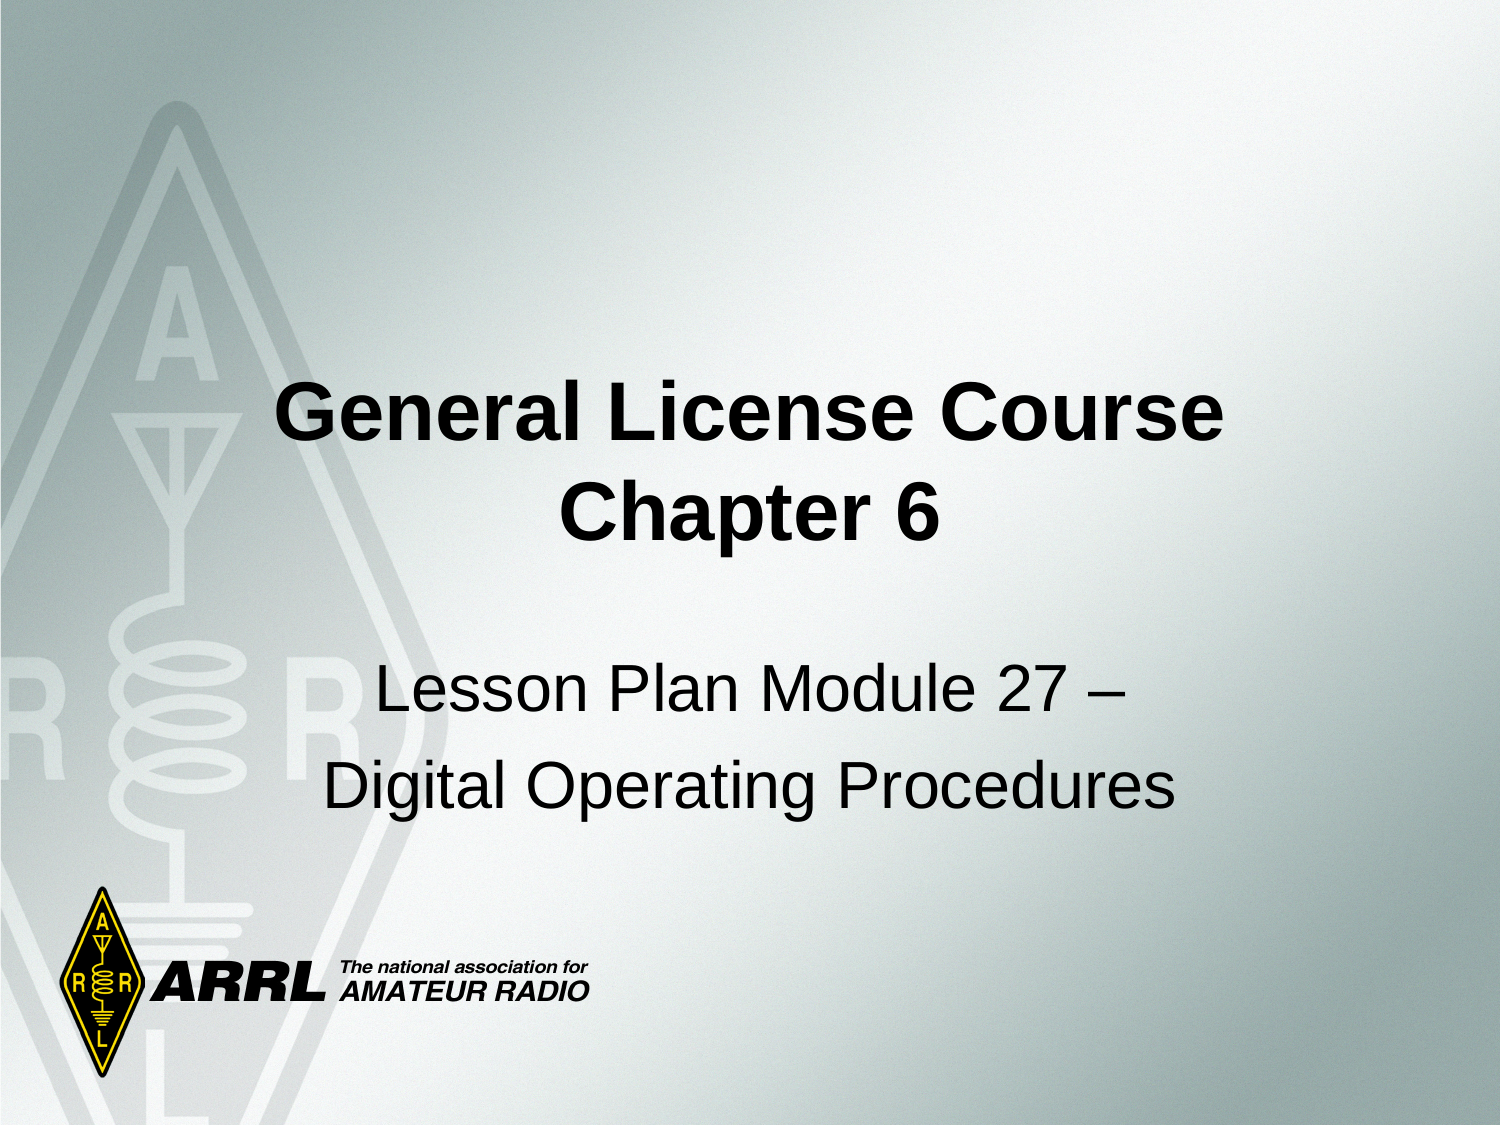

# General License Course Chapter 6
Lesson Plan Module 27 –
Digital Operating Procedures